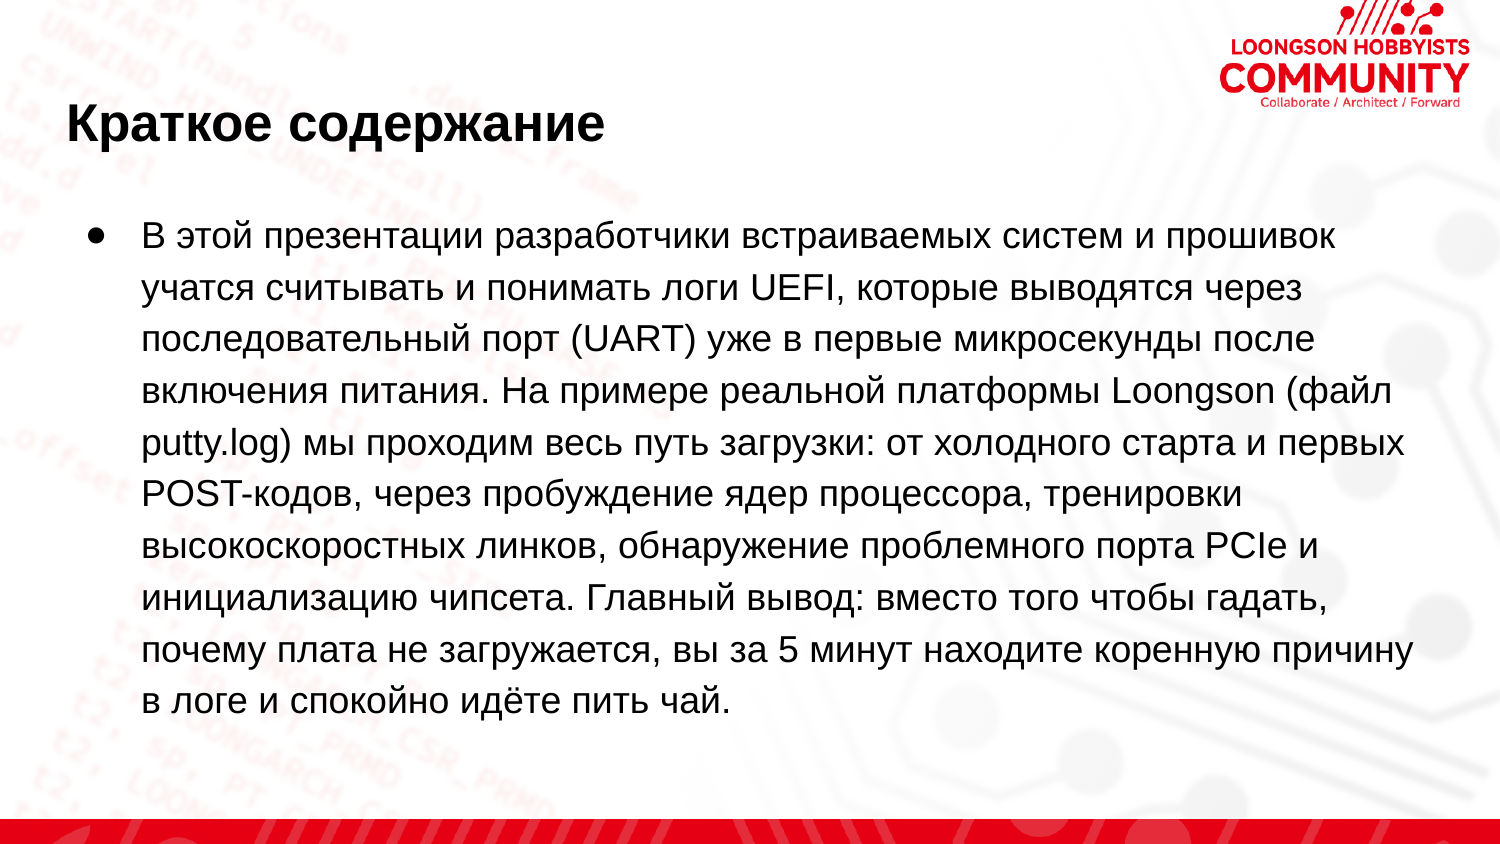

# Краткое содержание
В этой презентации разработчики встраиваемых систем и прошивок учатся считывать и понимать логи UEFI, которые выводятся через последовательный порт (UART) уже в первые микросекунды после включения питания. На примере реальной платформы Loongson (файл putty.log) мы проходим весь путь загрузки: от холодного старта и первых POST-кодов, через пробуждение ядер процессора, тренировки высокоскоростных линков, обнаружение проблемного порта PCIe и инициализацию чипсета. Главный вывод: вместо того чтобы гадать, почему плата не загружается, вы за 5 минут находите коренную причину в логе и спокойно идёте пить чай.